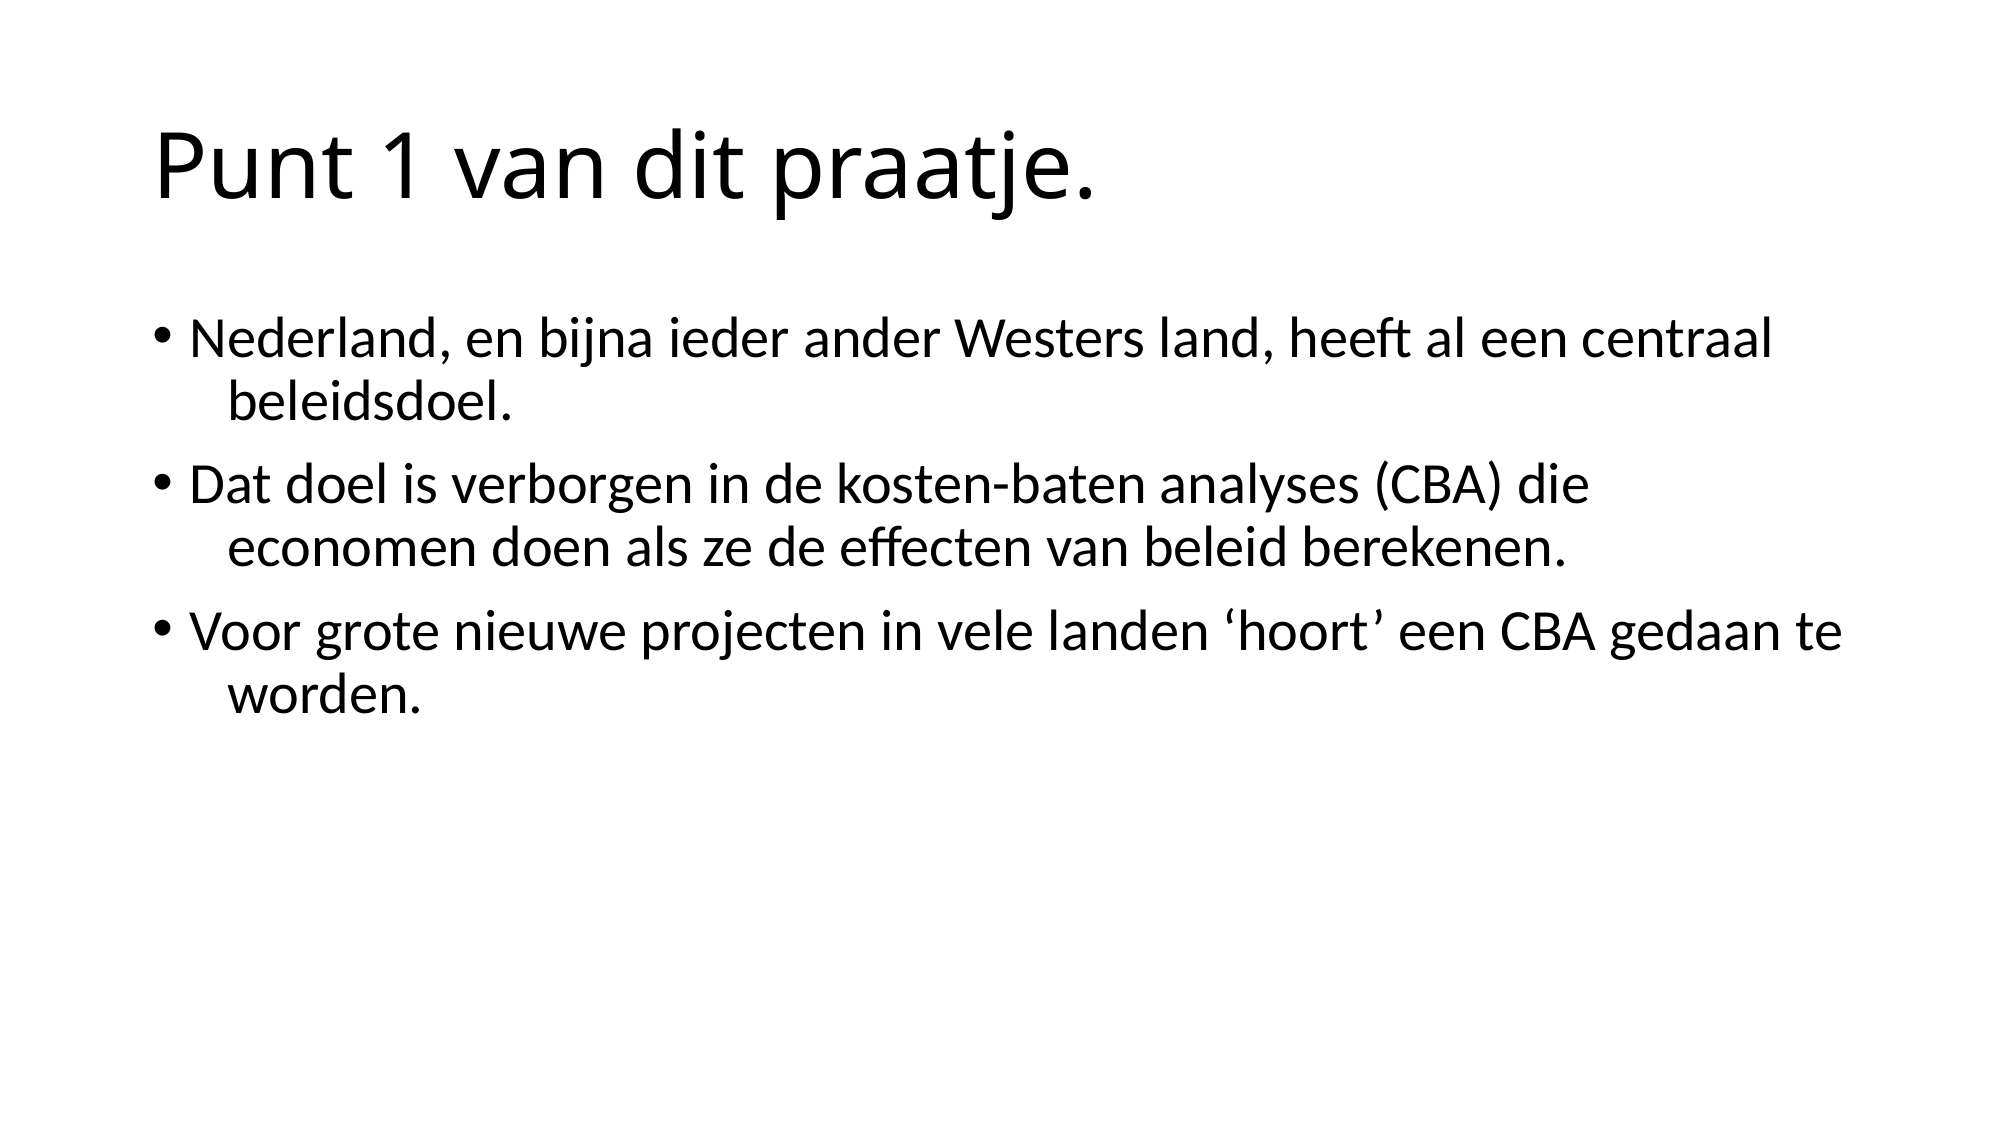

# Punt 1 van dit praatje.
Nederland, en bijna ieder ander Westers land, heeft al een centraal beleidsdoel.
Dat doel is verborgen in de kosten-baten analyses (CBA) die economen doen als ze de effecten van beleid berekenen.
Voor grote nieuwe projecten in vele landen ‘hoort’ een CBA gedaan te worden.